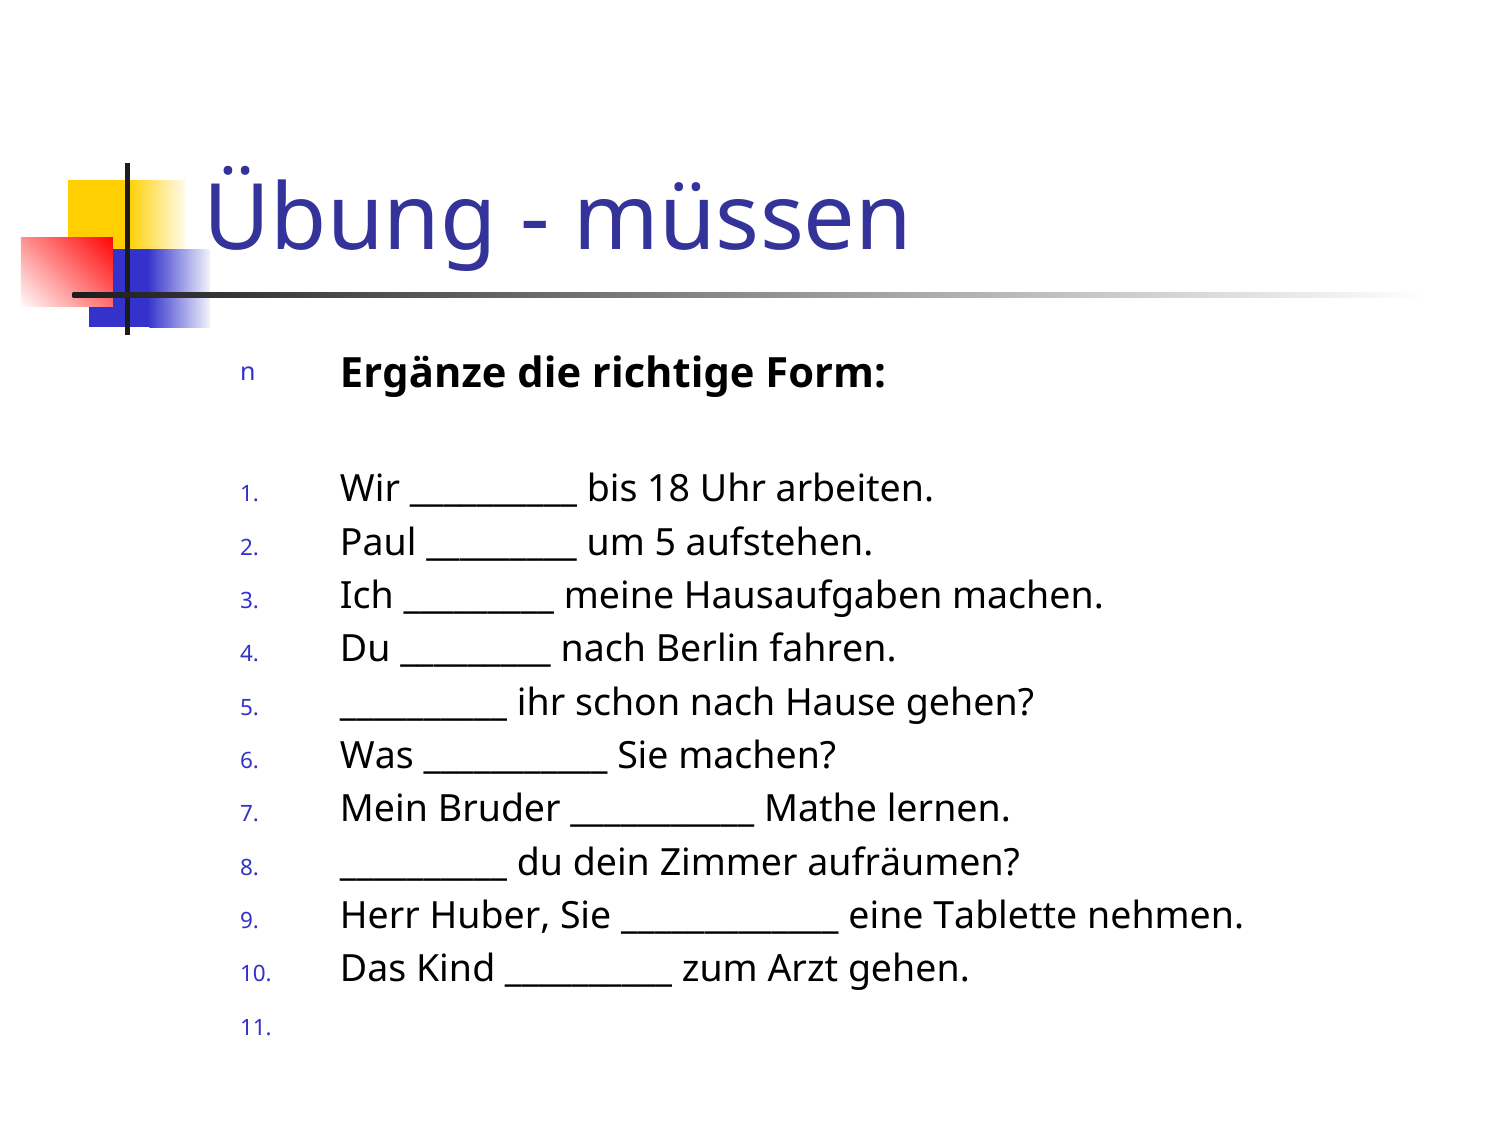

# Übung - müssen
Ergänze die richtige Form:
Wir __________ bis 18 Uhr arbeiten.
Paul _________ um 5 aufstehen.
Ich _________ meine Hausaufgaben machen.
Du _________ nach Berlin fahren.
__________ ihr schon nach Hause gehen?
Was ___________ Sie machen?
Mein Bruder ___________ Mathe lernen.
__________ du dein Zimmer aufräumen?
Herr Huber, Sie _____________ eine Tablette nehmen.
Das Kind __________ zum Arzt gehen.